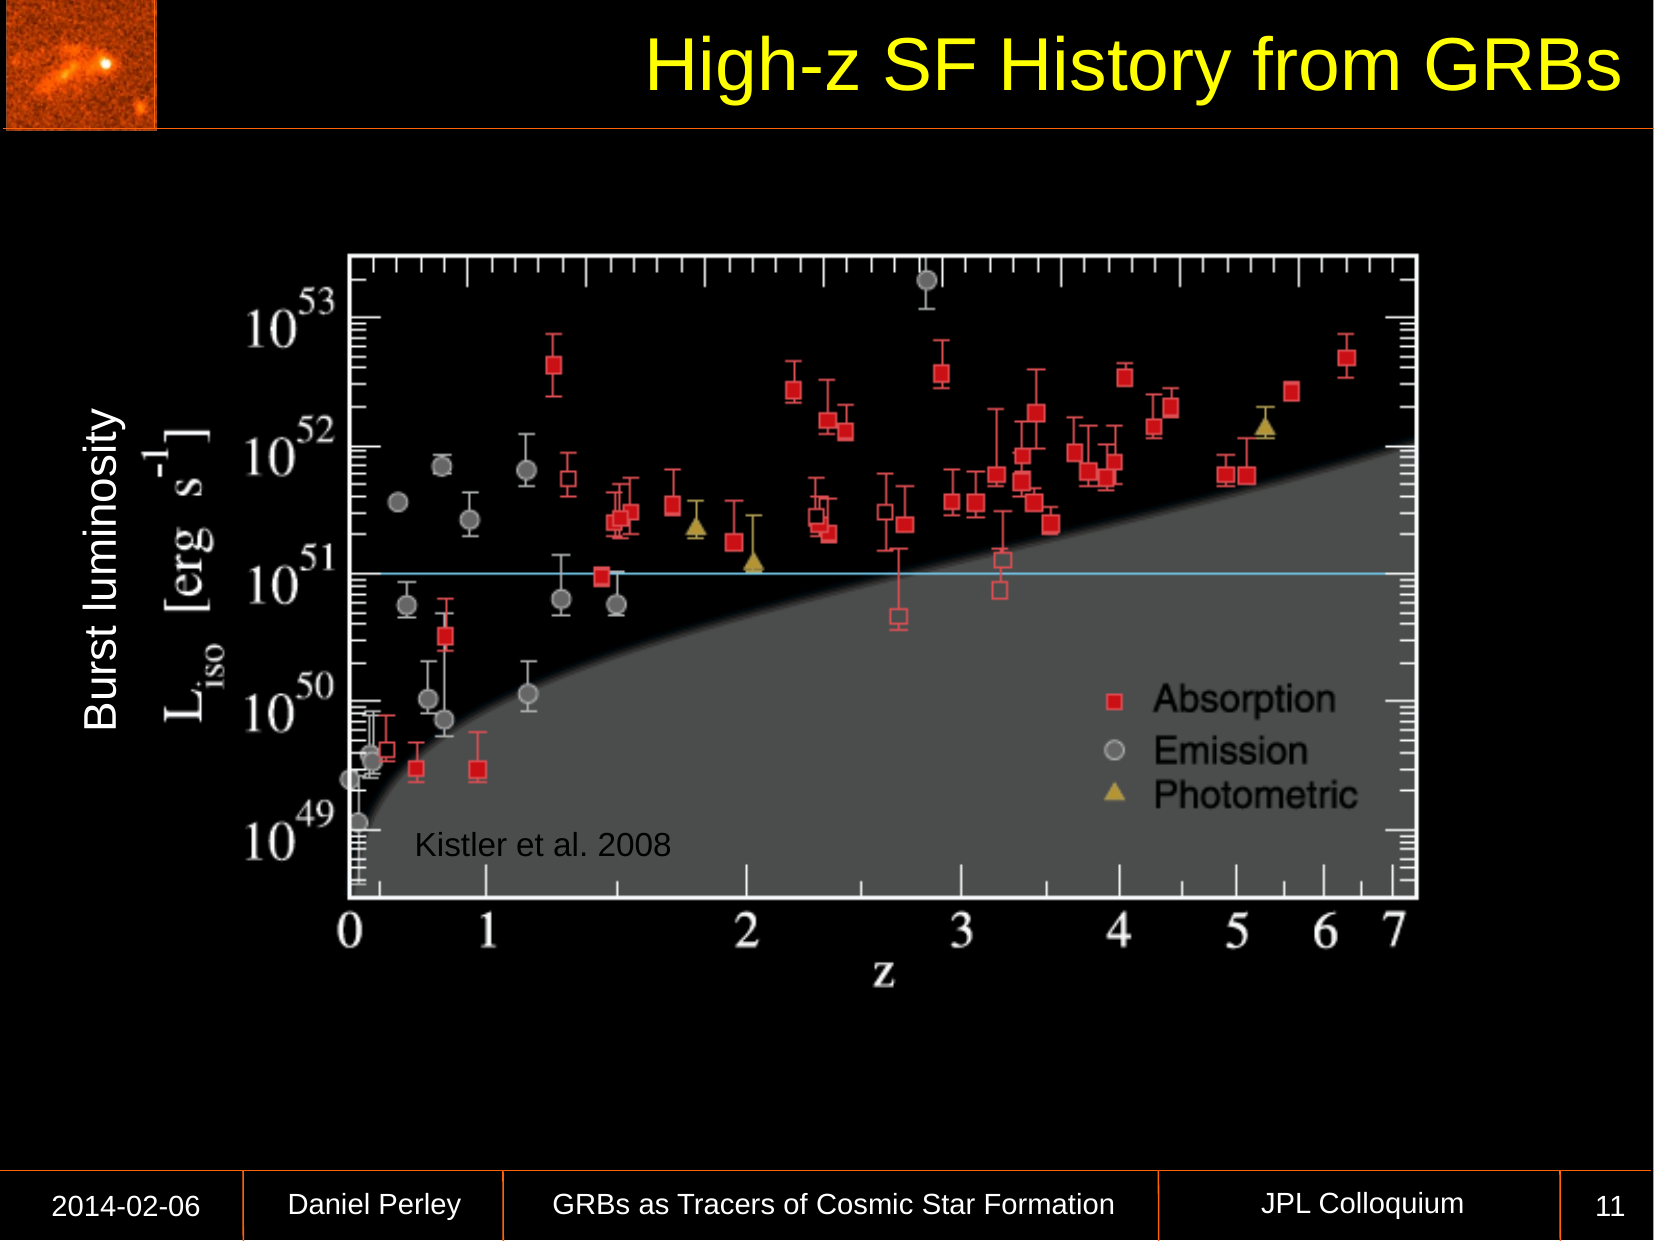

# High-z SF History from GRBs
Burst luminosity
Kistler et al. 2008
2014-02-06
11